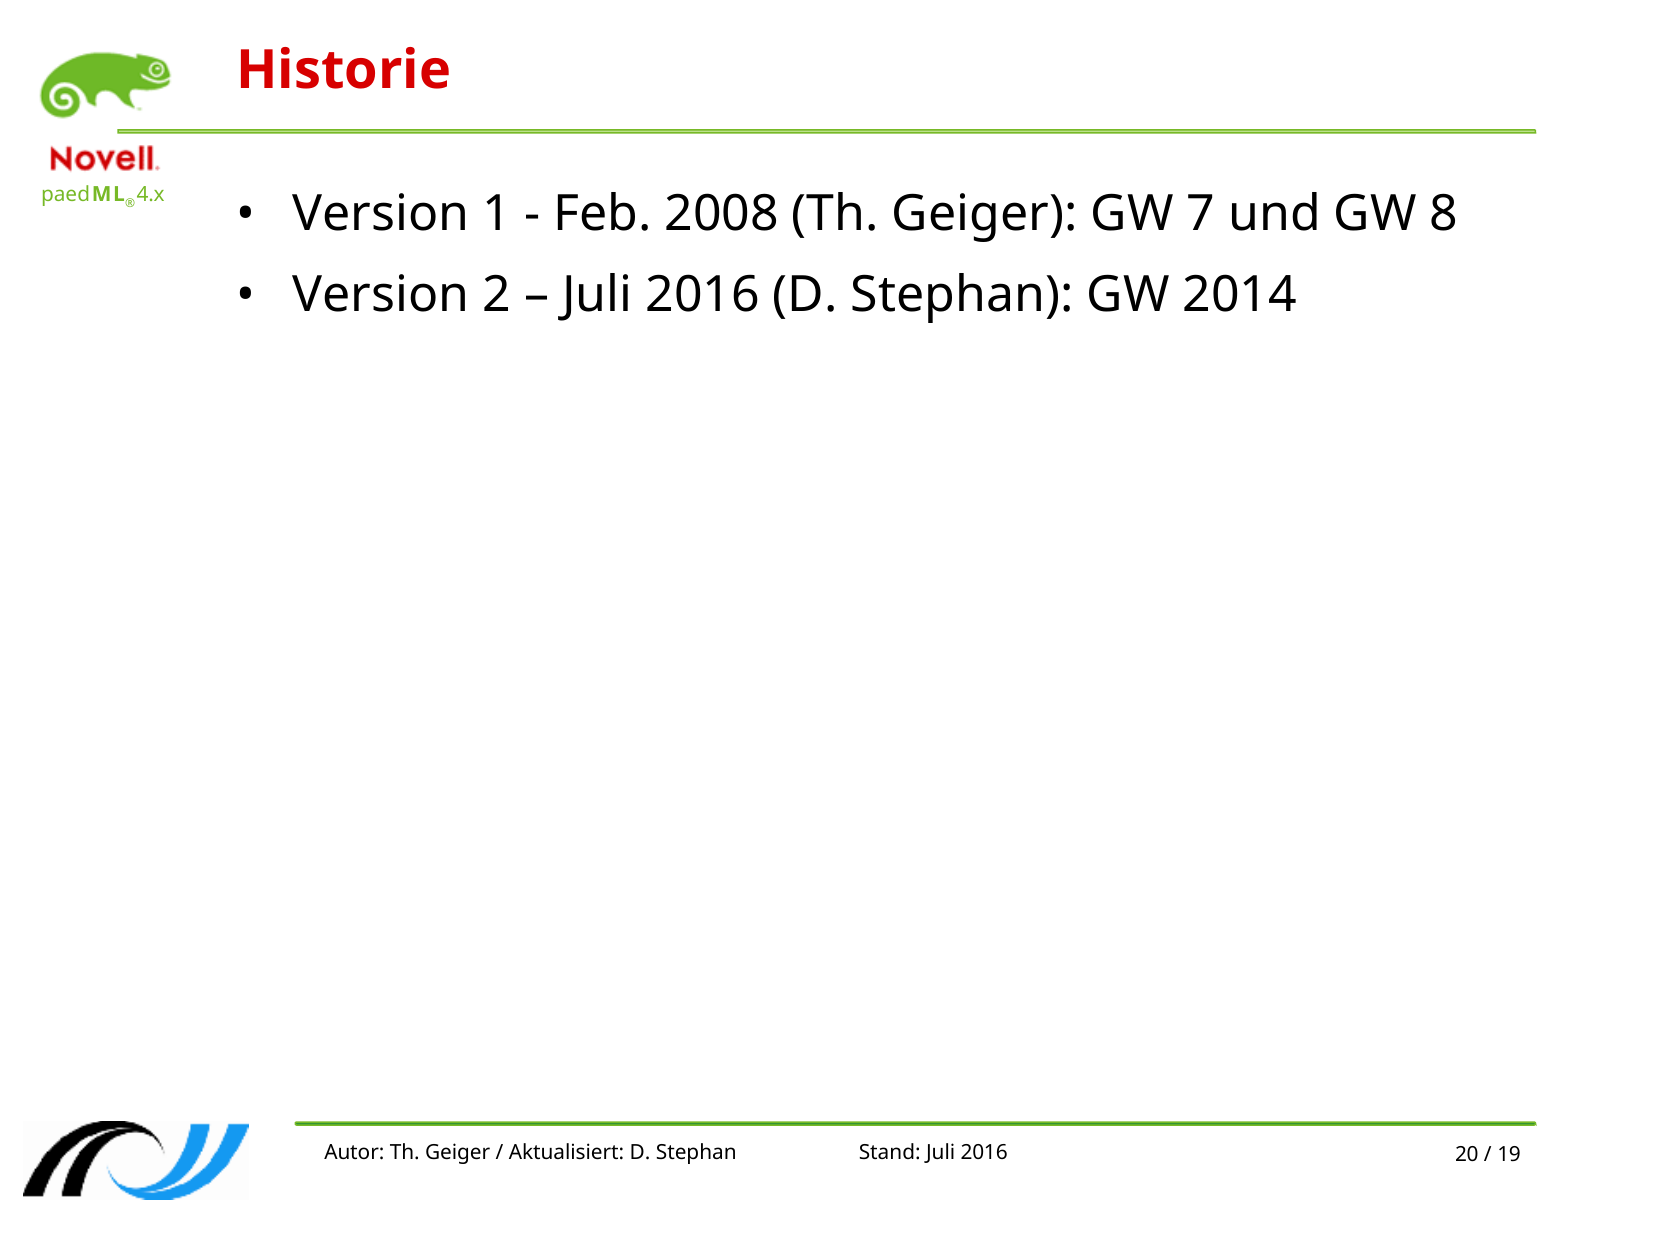

# Historie
Version 1 - Feb. 2008 (Th. Geiger): GW 7 und GW 8
Version 2 – Juli 2016 (D. Stephan): GW 2014
Autor: Th. Geiger / Aktualisiert: D. Stephan
Juli 2016
20